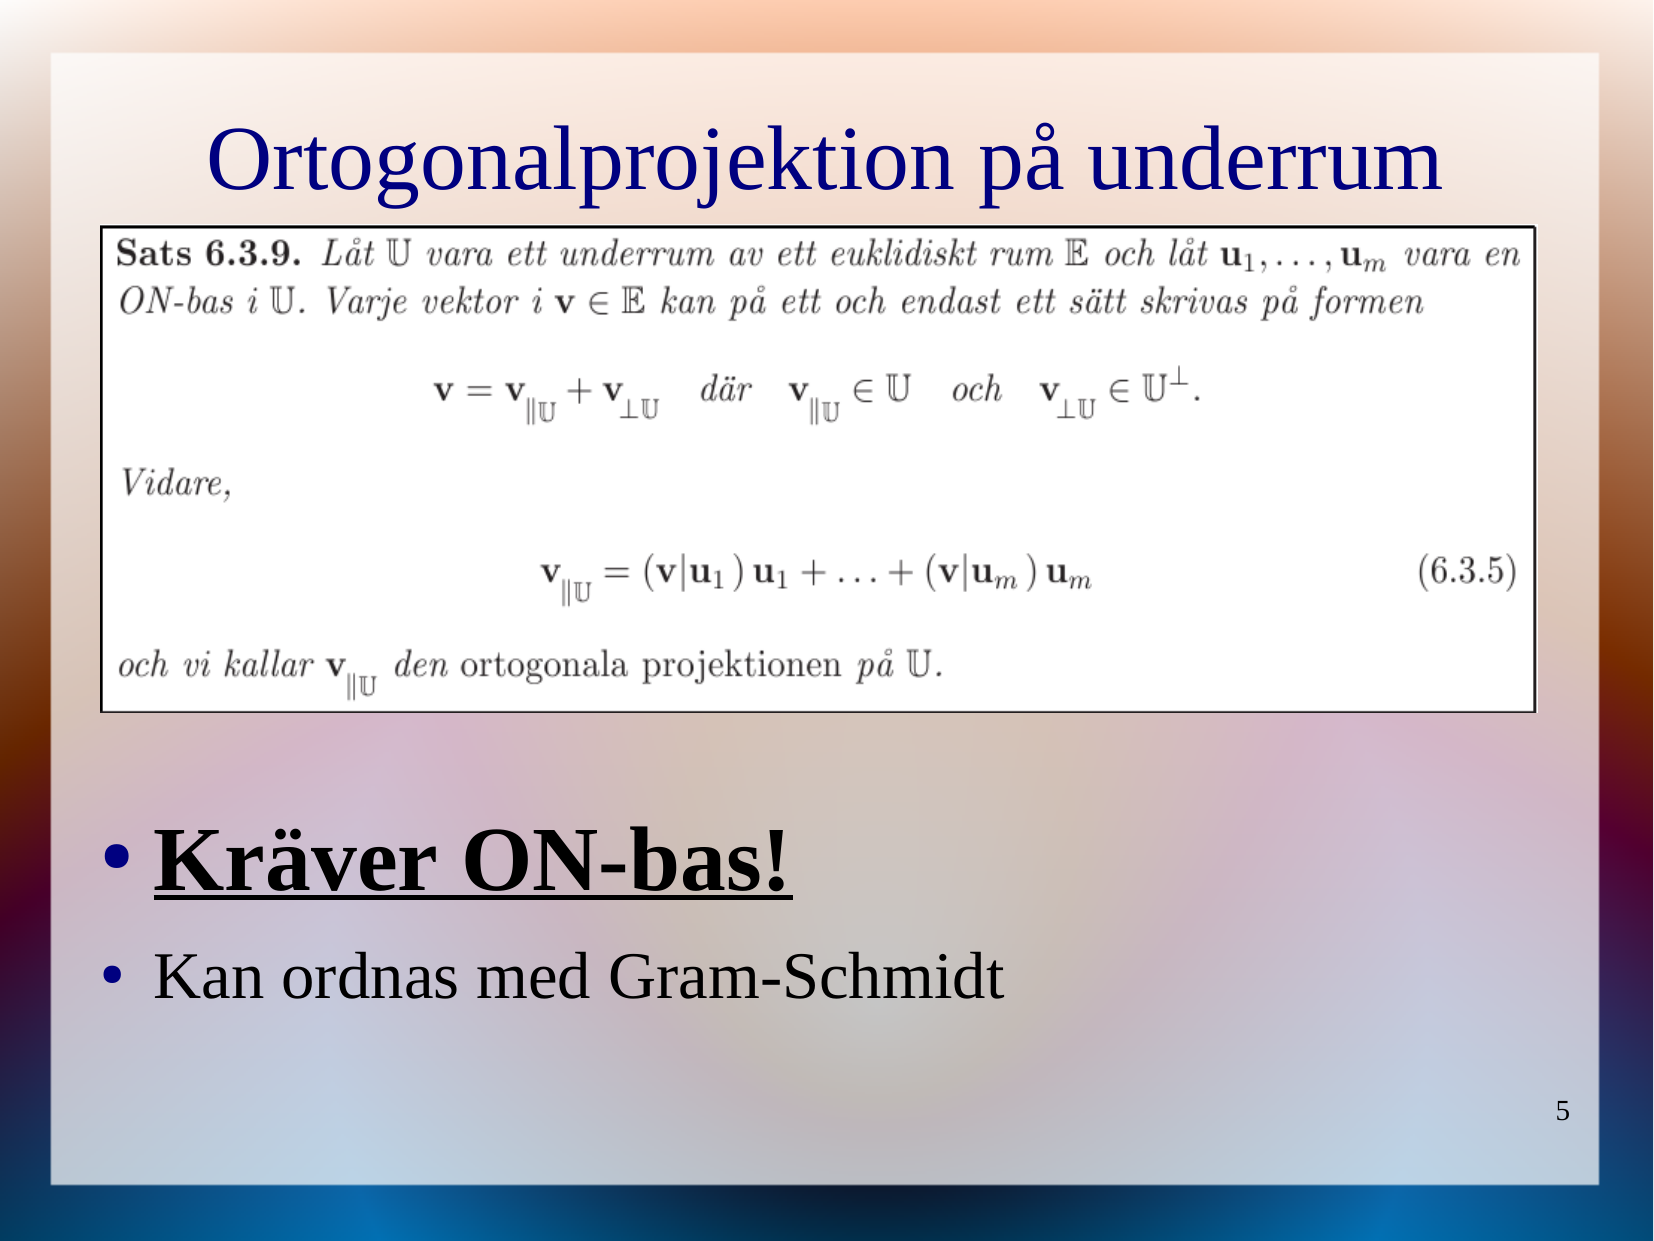

# Ortogonalprojektion på underrum
Kräver ON-bas!
Kan ordnas med Gram-Schmidt
5